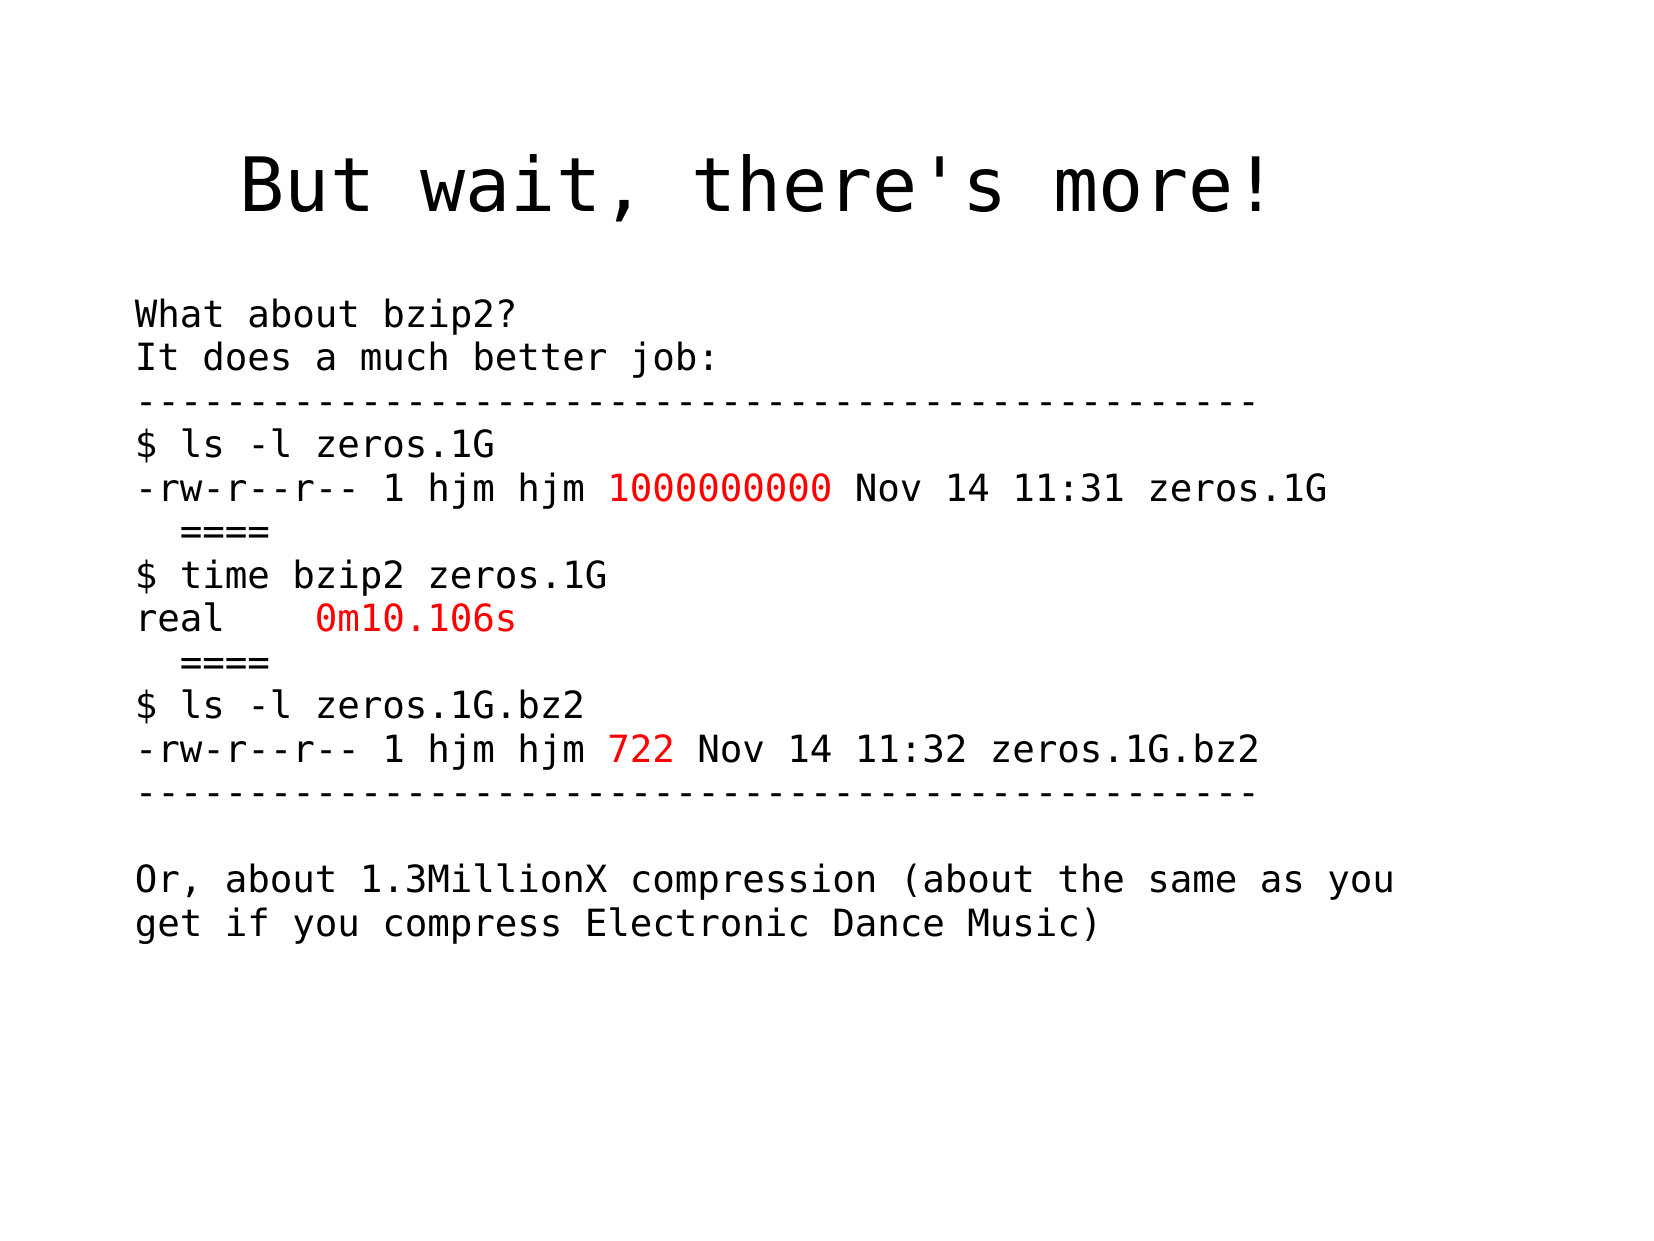

But wait, there's more!
What about bzip2?
It does a much better job:
--------------------------------------------------
$ ls -l zeros.1G
-rw-r--r-- 1 hjm hjm 1000000000 Nov 14 11:31 zeros.1G
 ====
$ time bzip2 zeros.1G
real 0m10.106s
 ====
$ ls -l zeros.1G.bz2
-rw-r--r-- 1 hjm hjm 722 Nov 14 11:32 zeros.1G.bz2
--------------------------------------------------
Or, about 1.3MillionX compression (about the same as you get if you compress Electronic Dance Music)